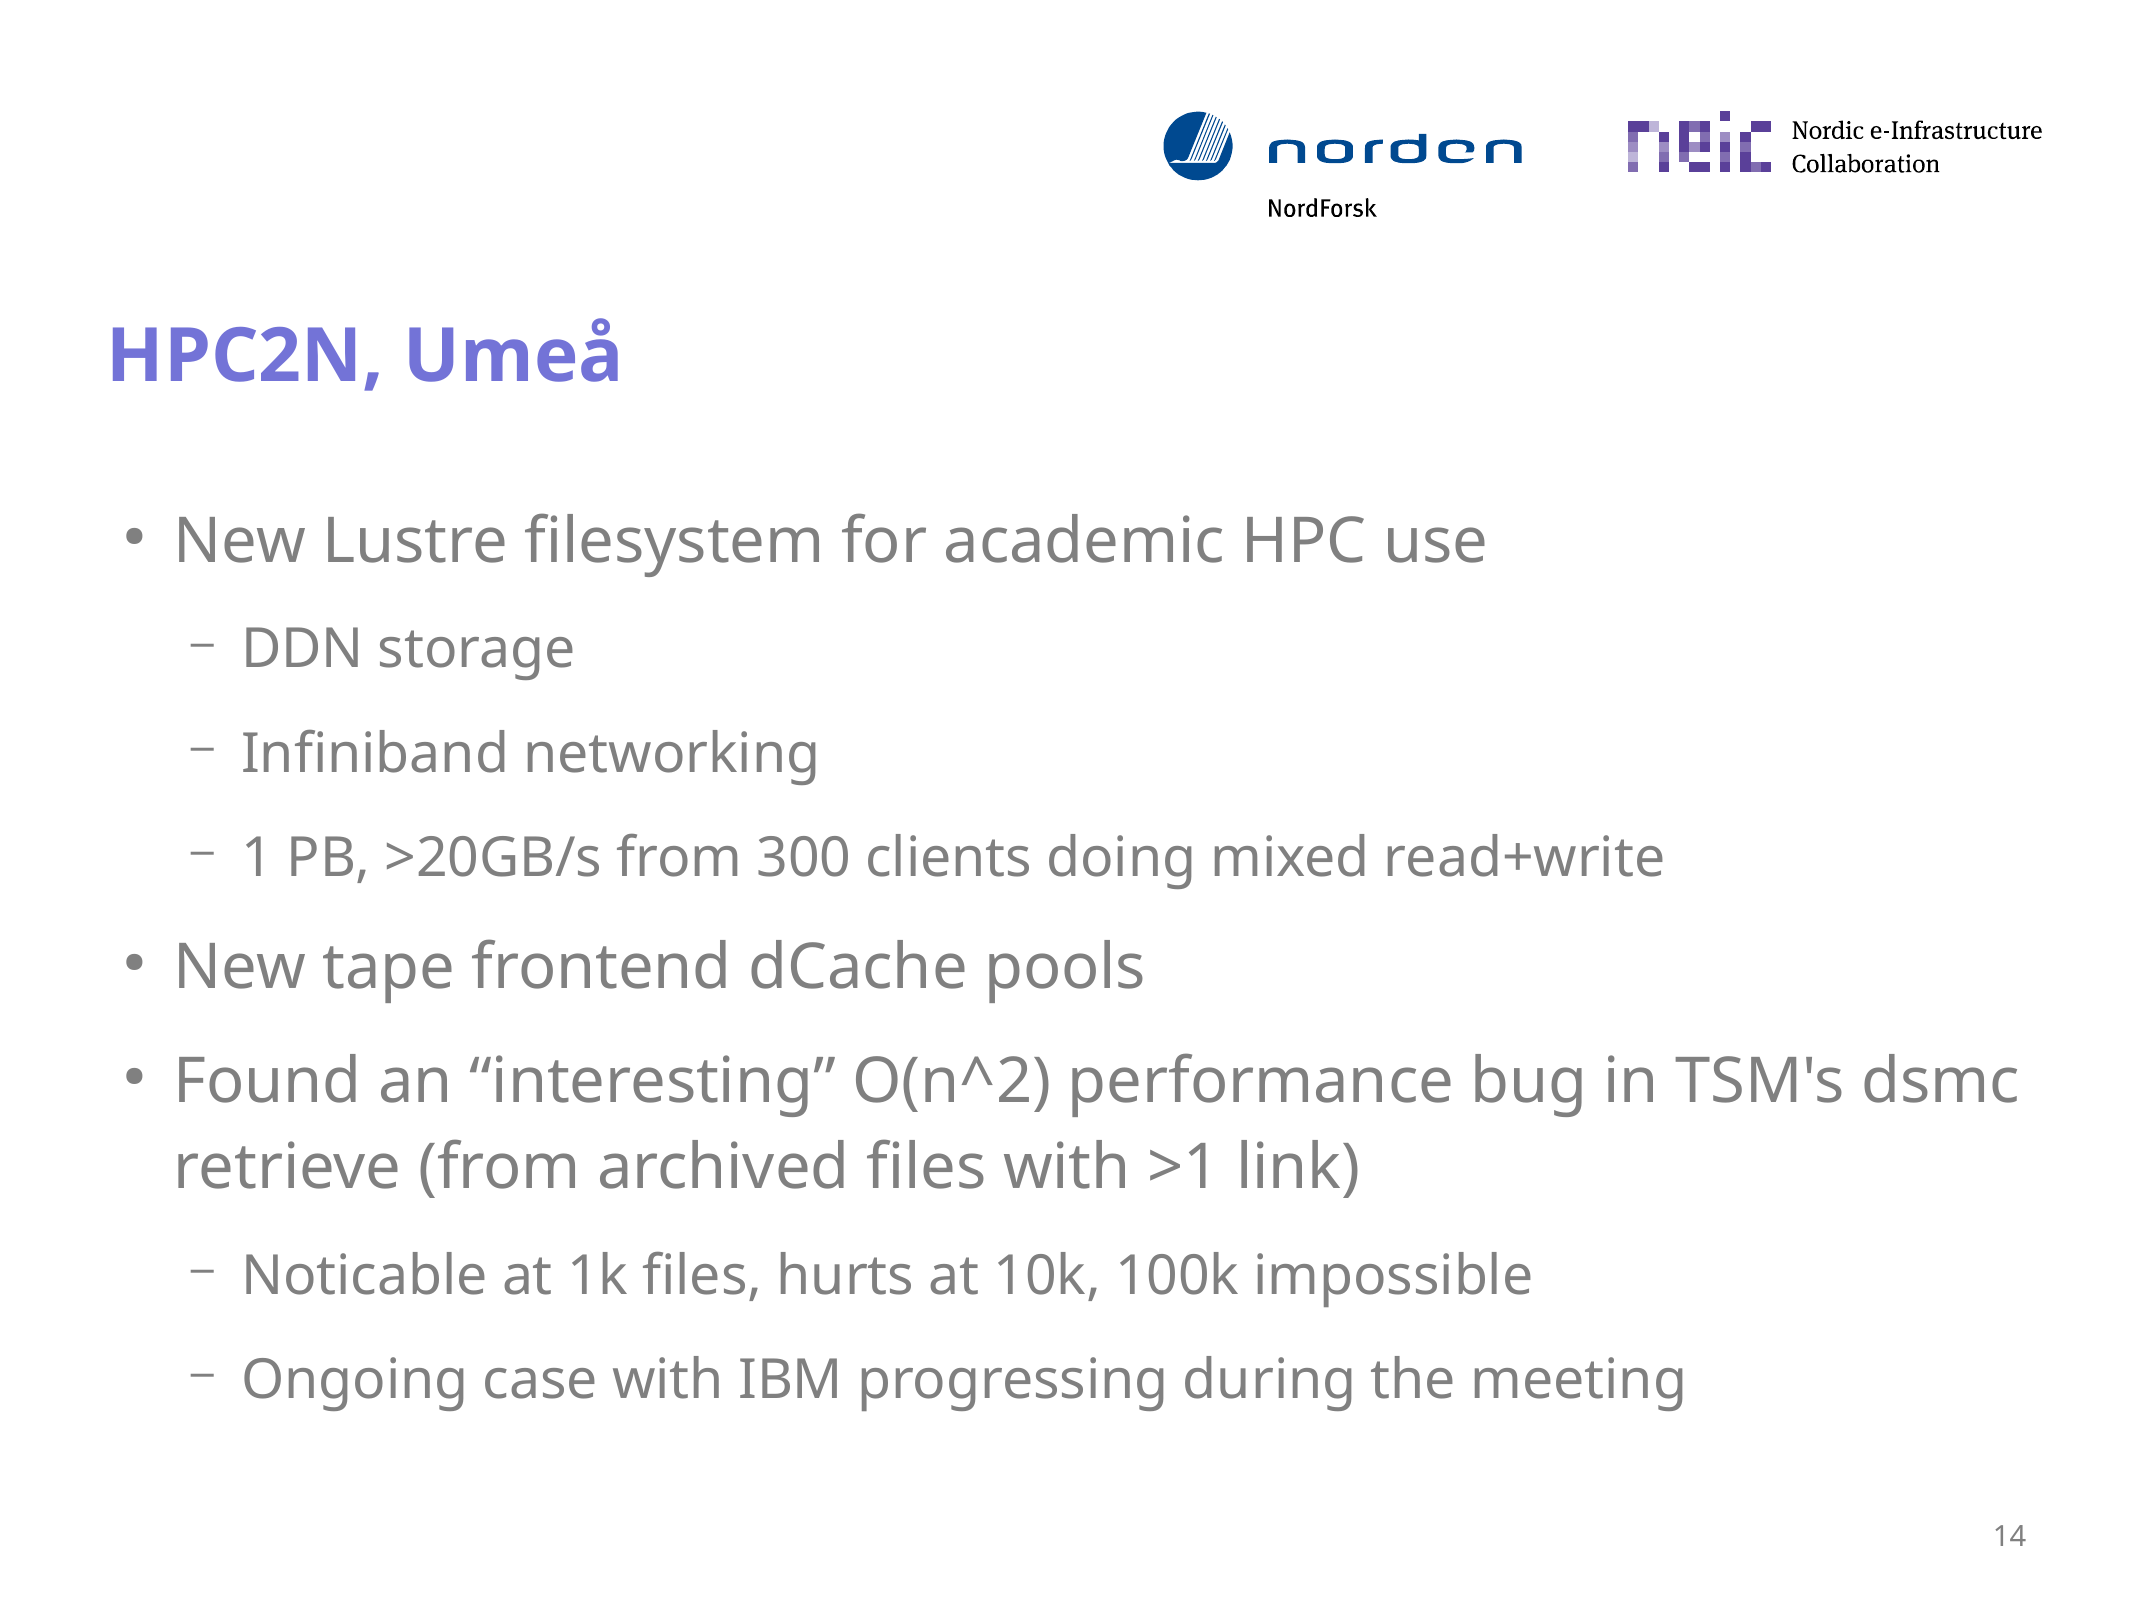

# HPC2N, Umeå
New Lustre filesystem for academic HPC use
DDN storage
Infiniband networking
1 PB, >20GB/s from 300 clients doing mixed read+write
New tape frontend dCache pools
Found an “interesting” O(n^2) performance bug in TSM's dsmc retrieve (from archived files with >1 link)
Noticable at 1k files, hurts at 10k, 100k impossible
Ongoing case with IBM progressing during the meeting
14